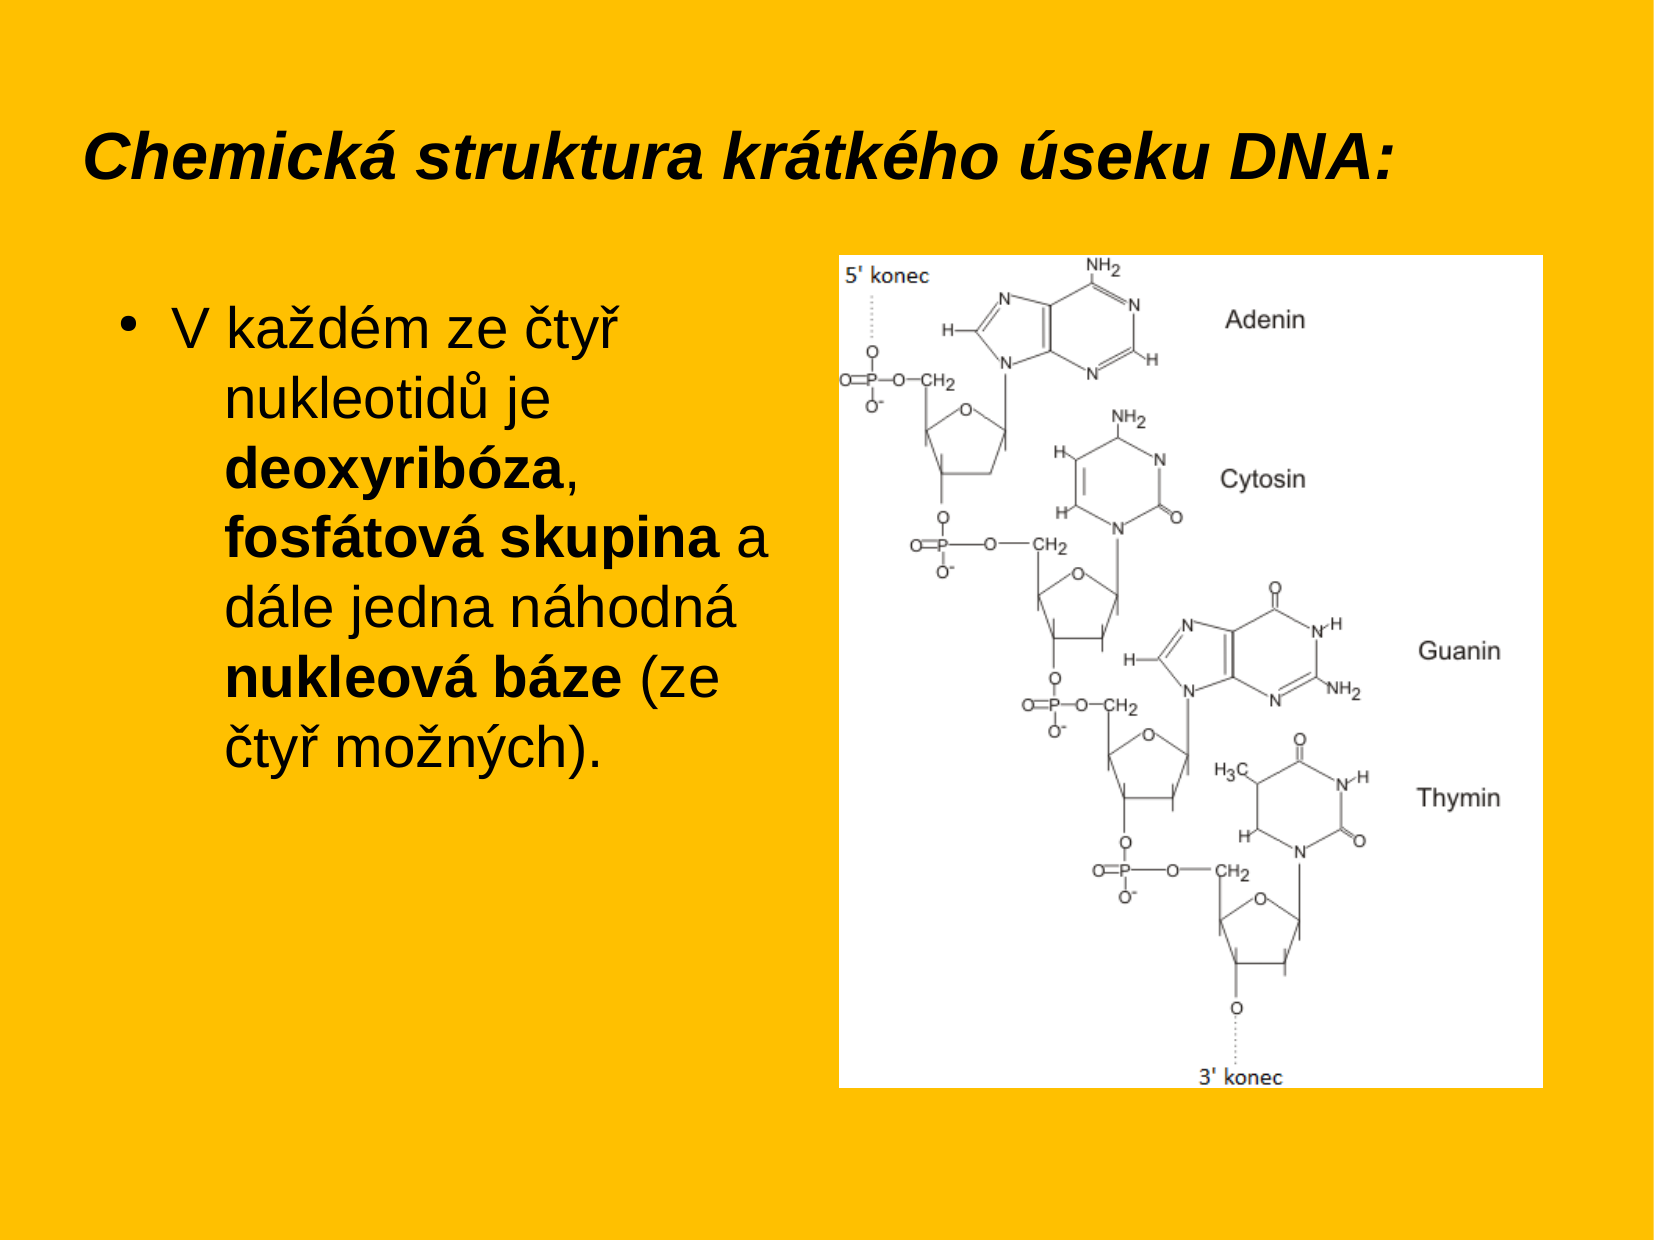

# Chemická struktura krátkého úseku DNA:
V každém ze čtyř nukleotidů je deoxyribóza, fosfátová skupina a dále jedna náhodná nukleová báze (ze čtyř možných).